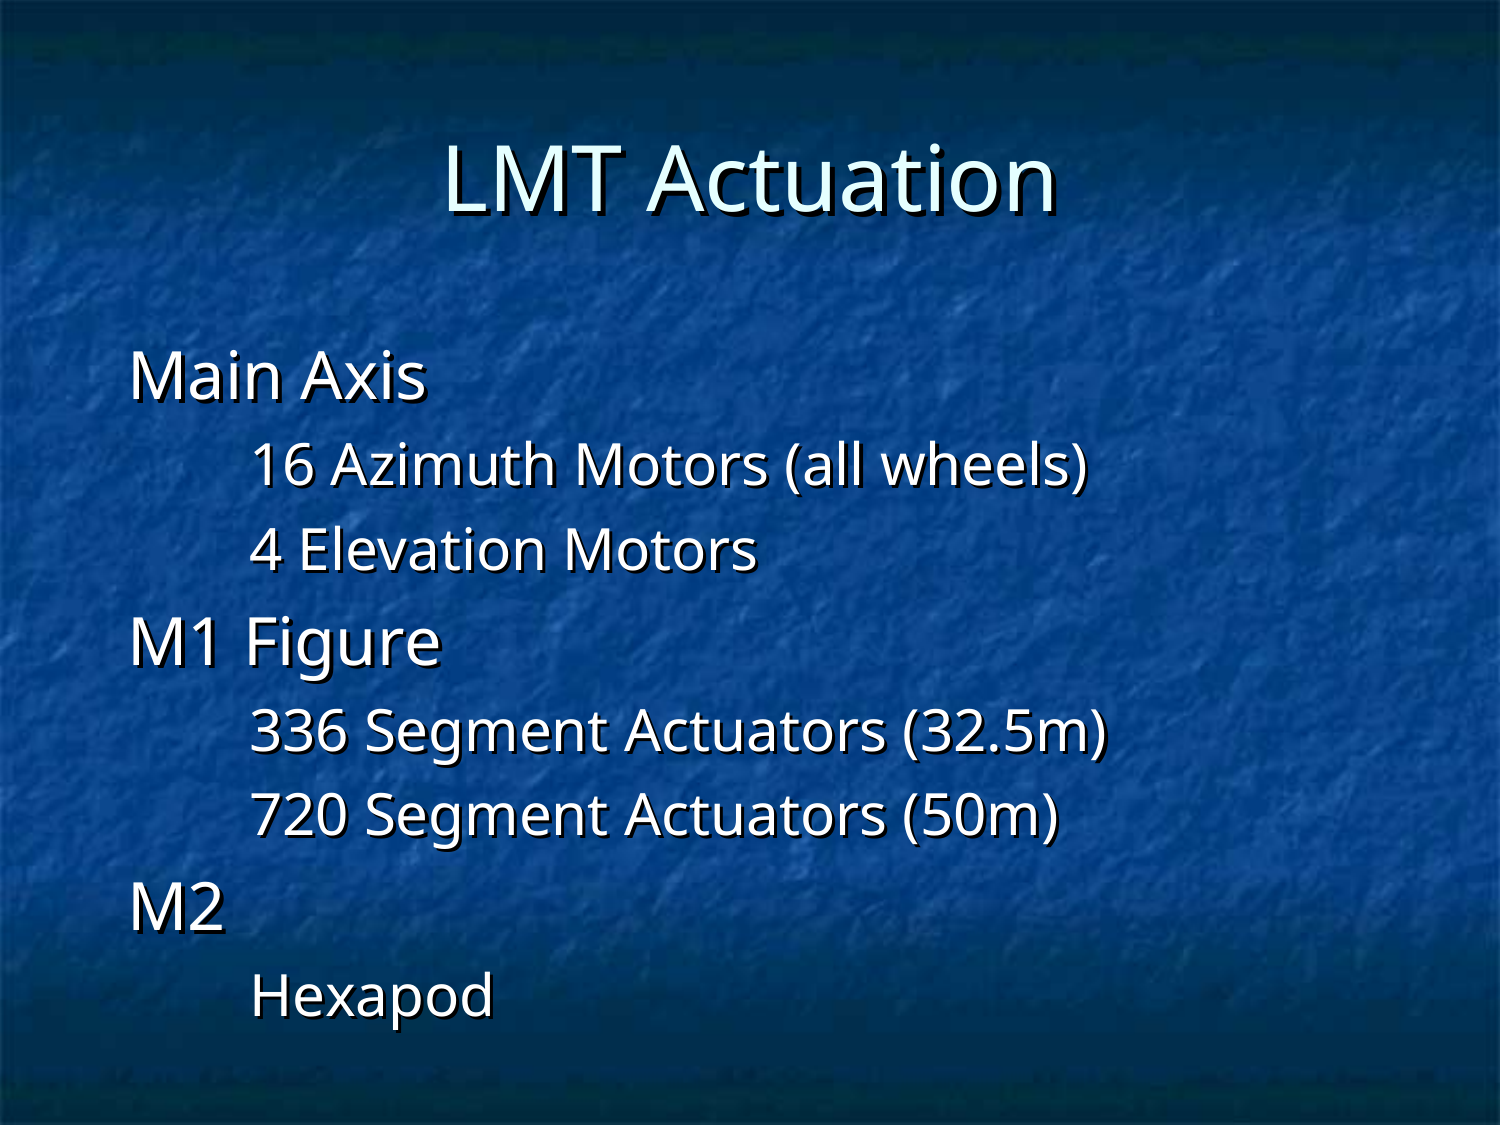

# LMT Actuation
Main Axis
16 Azimuth Motors (all wheels)
4 Elevation Motors
M1 Figure
336 Segment Actuators (32.5m)
720 Segment Actuators (50m)
M2
Hexapod